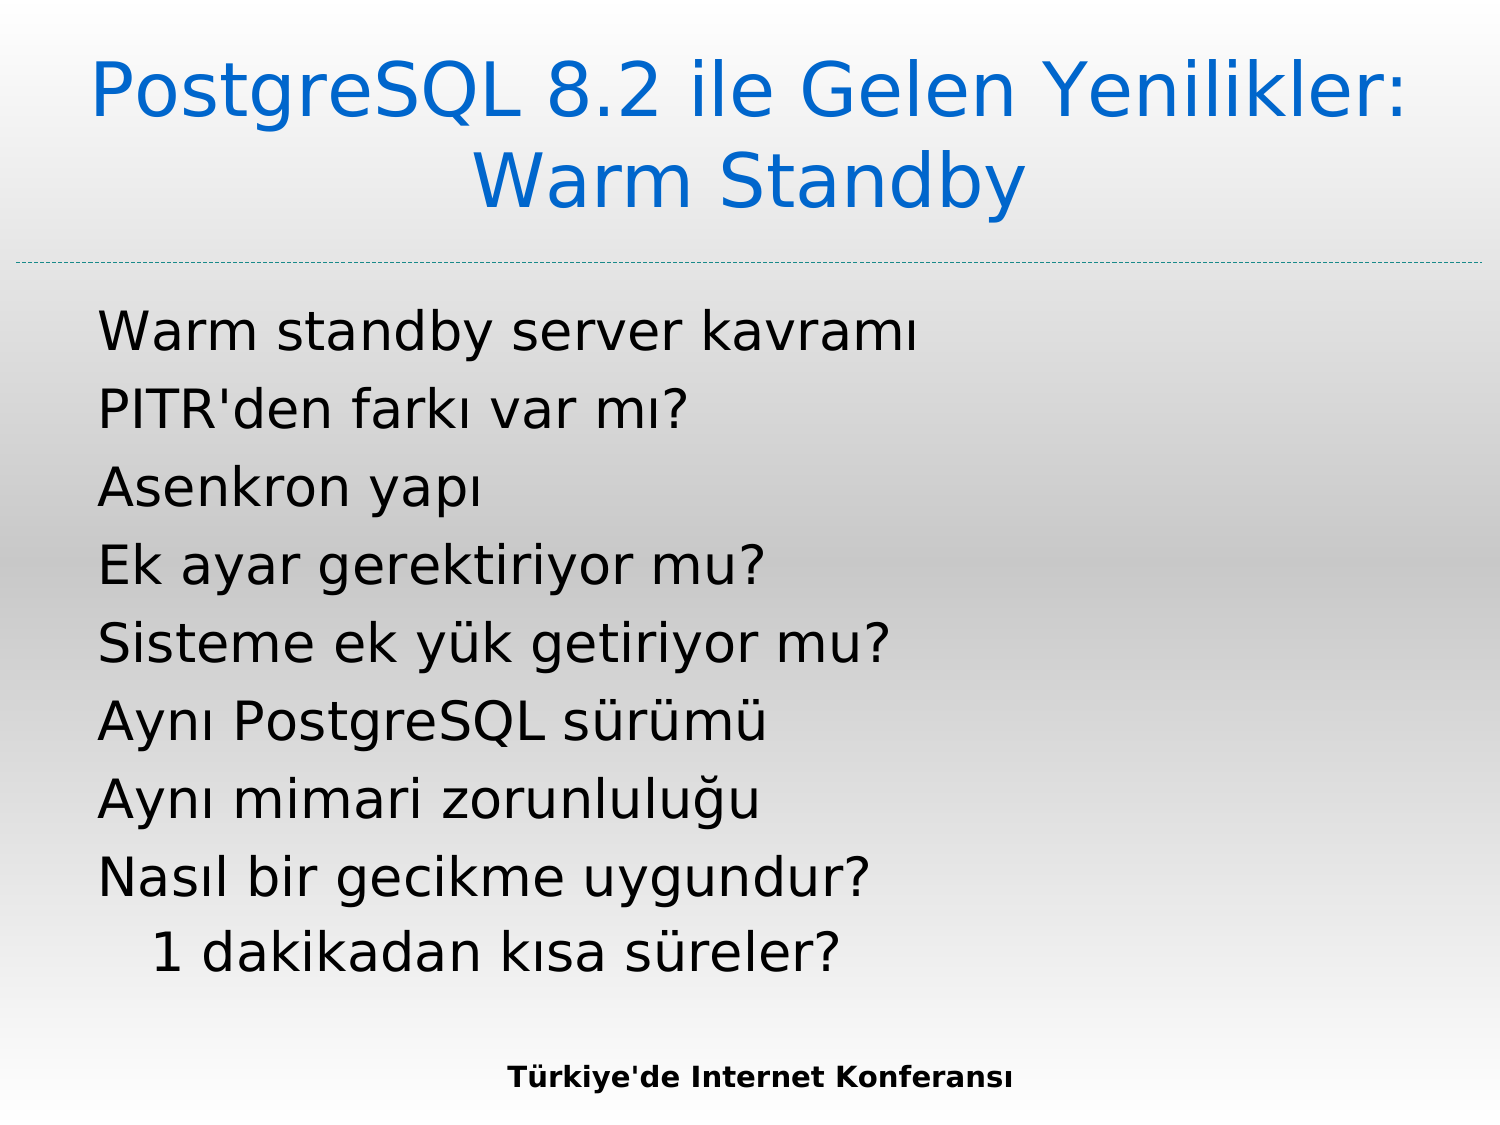

# PostgreSQL 8.2 ile Gelen Yenilikler: Warm Standby
Warm standby server kavramı
PITR'den farkı var mı?
Asenkron yapı
Ek ayar gerektiriyor mu?
Sisteme ek yük getiriyor mu?
Aynı PostgreSQL sürümü
Aynı mimari zorunluluğu
Nasıl bir gecikme uygundur?
1 dakikadan kısa süreler?